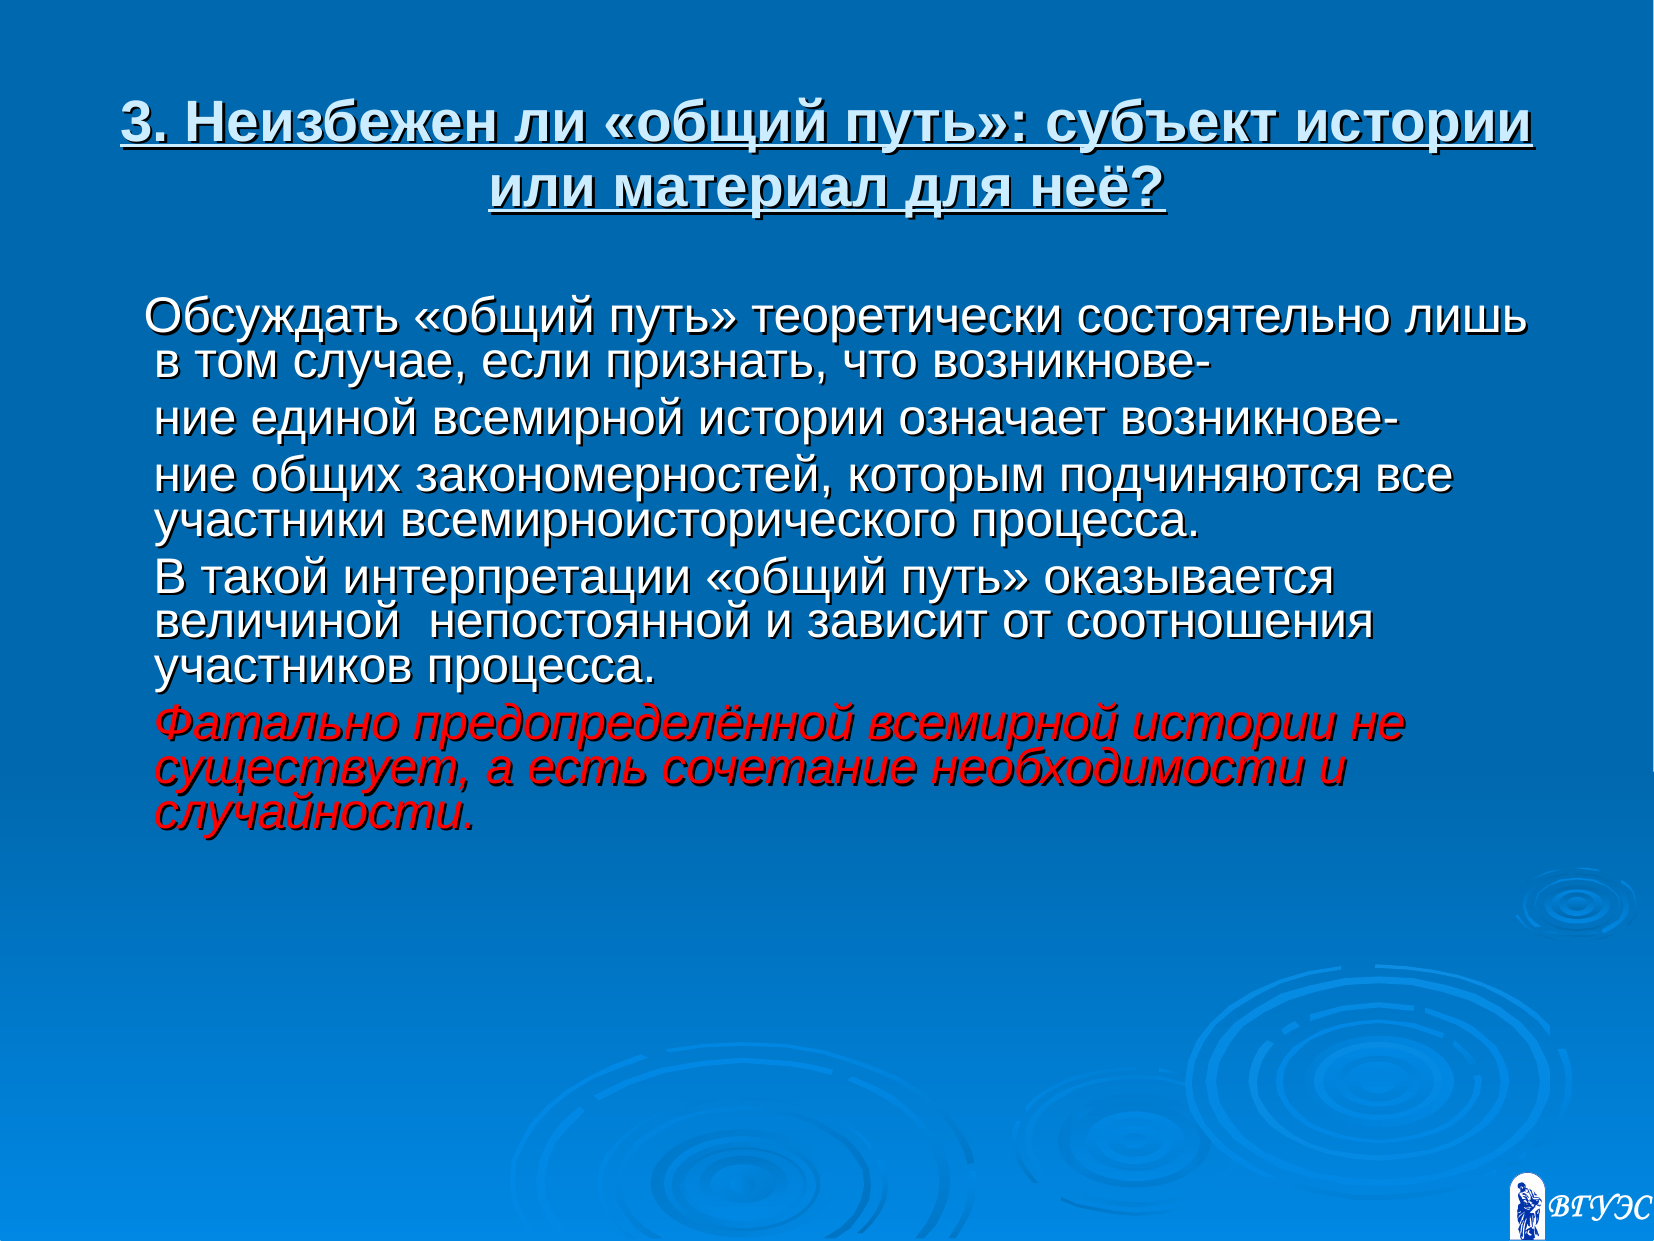

# 3. Неизбежен ли «общий путь»: субъект истории или материал для неё?
 Обсуждать «общий путь» теоретически состоятельно лишь в том случае, если признать, что возникнове-
 ние единой всемирной истории означает возникнове-
 ние общих закономерностей, которым подчиняются все участники всемирноисторического процесса.
 В такой интерпретации «общий путь» оказывается величиной непостоянной и зависит от соотношения участников процесса.
 Фатально предопределённой всемирной истории не существует, а есть сочетание необходимости и случайности.